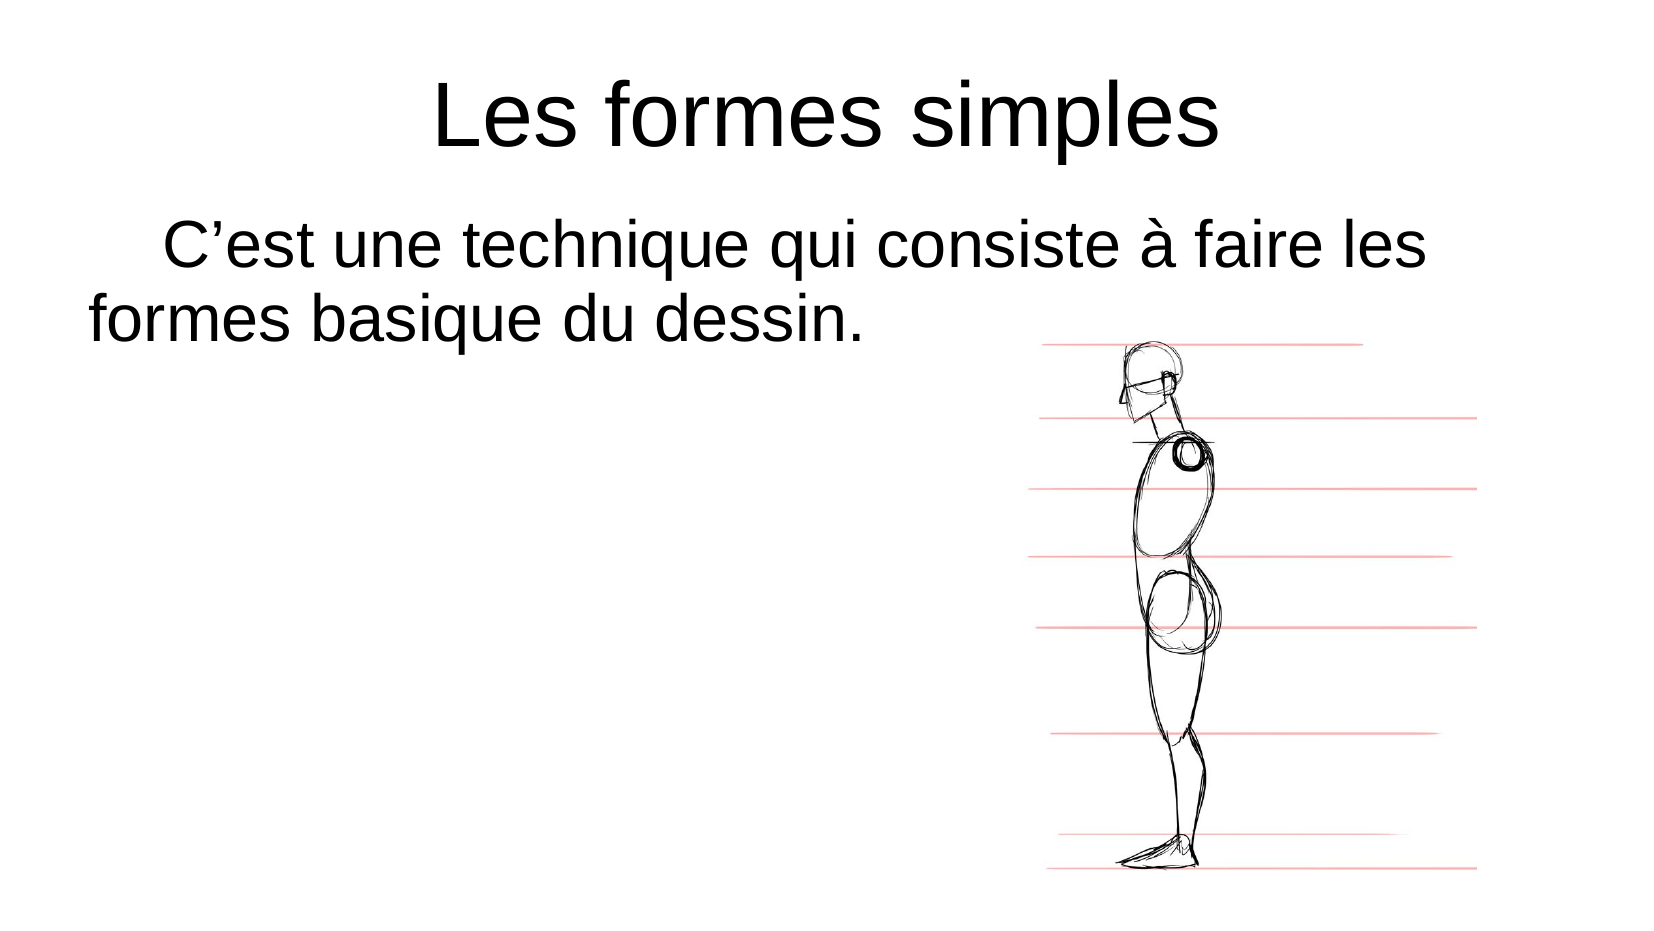

# Les formes simples
 C’est une technique qui consiste à faire les formes basique du dessin.